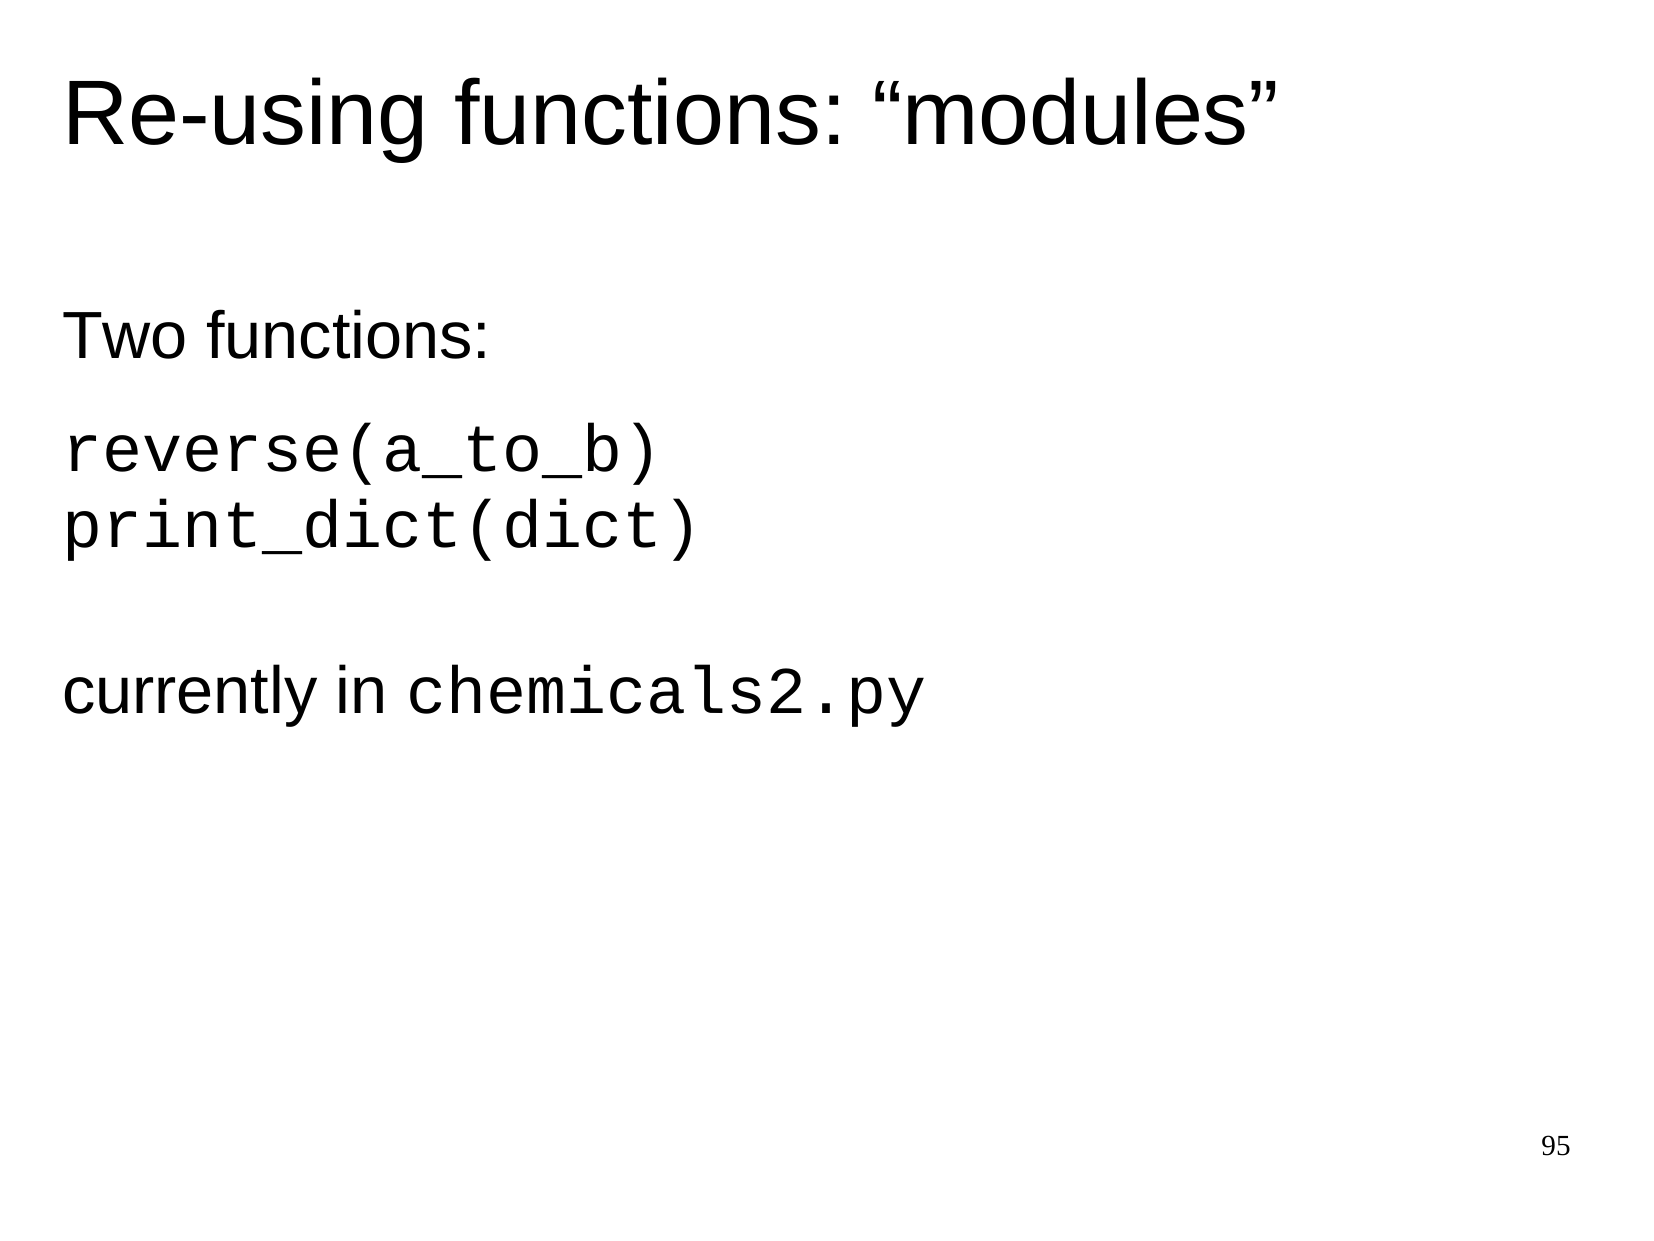

Re-using functions: “modules”
Two functions:
reverse(a_to_b)
print_dict(dict)
currently in chemicals2.py
95